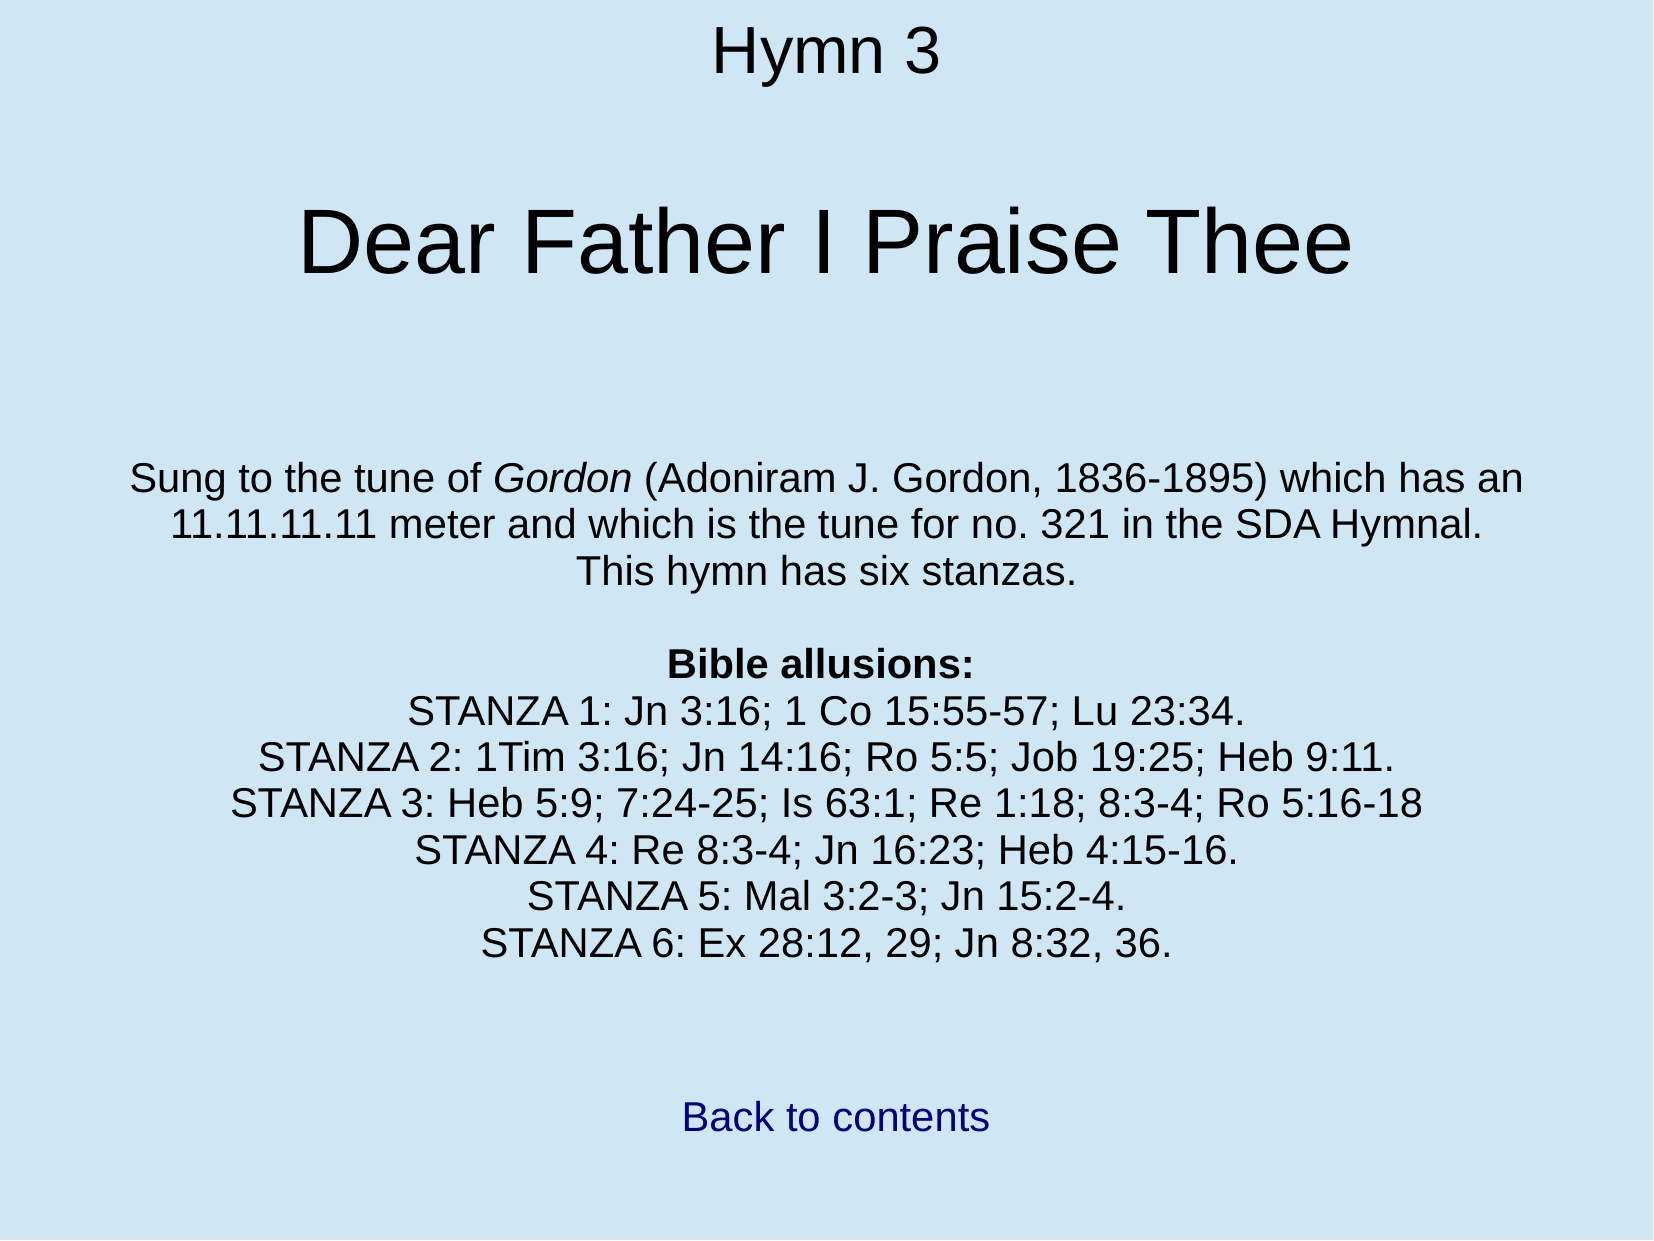

# Hymn 3 Dear Father I Praise Thee
Sung to the tune of Gordon (Adoniram J. Gordon, 1836-1895) which has an 11.11.11.11 meter and which is the tune for no. 321 in the SDA Hymnal.
This hymn has six stanzas.
Bible allusions:
STANZA 1: Jn 3:16; 1 Co 15:55-57; Lu 23:34.
STANZA 2: 1Tim 3:16; Jn 14:16; Ro 5:5; Job 19:25; Heb 9:11.
STANZA 3: Heb 5:9; 7:24-25; Is 63:1; Re 1:18; 8:3-4; Ro 5:16-18
STANZA 4: Re 8:3-4; Jn 16:23; Heb 4:15-16.
STANZA 5: Mal 3:2-3; Jn 15:2-4.
STANZA 6: Ex 28:12, 29; Jn 8:32, 36.
 Back to contents